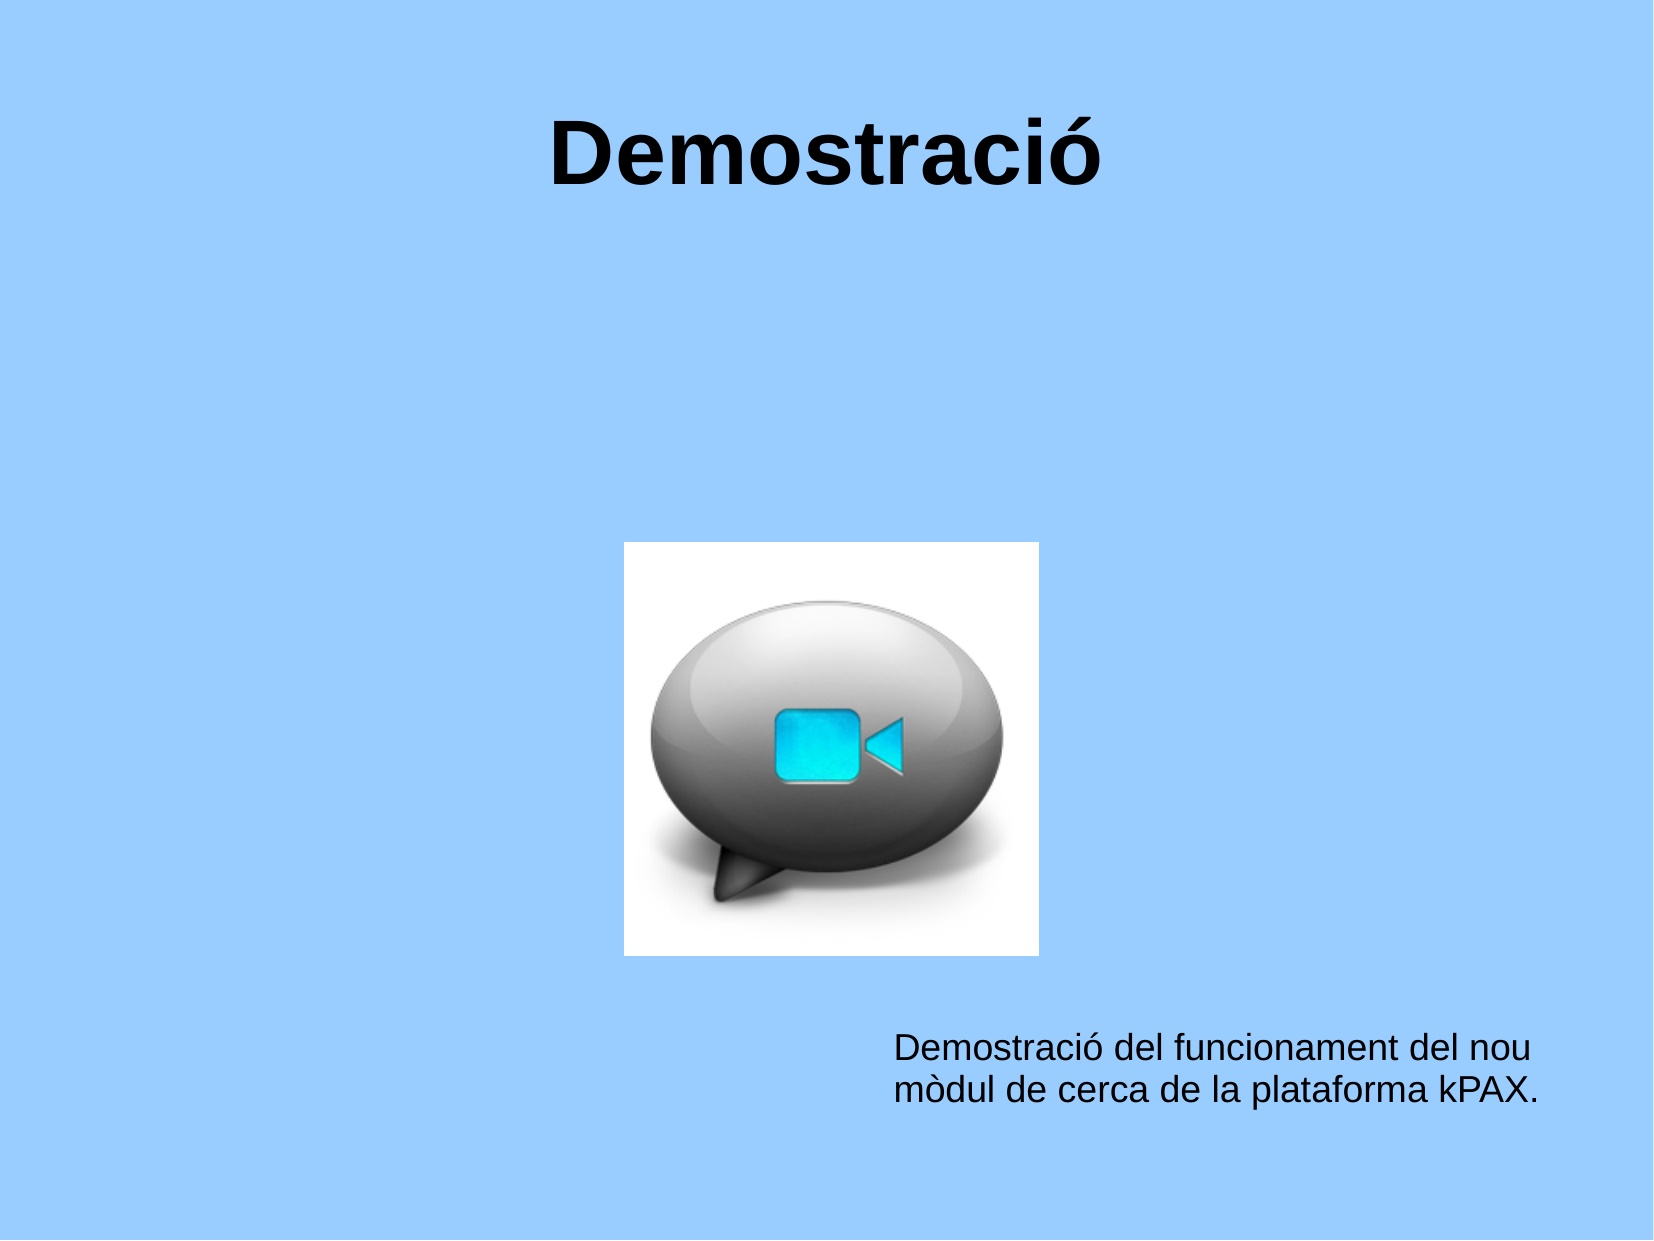

# Demostració
Demostració del funcionament del nou
mòdul de cerca de la plataforma kPAX.